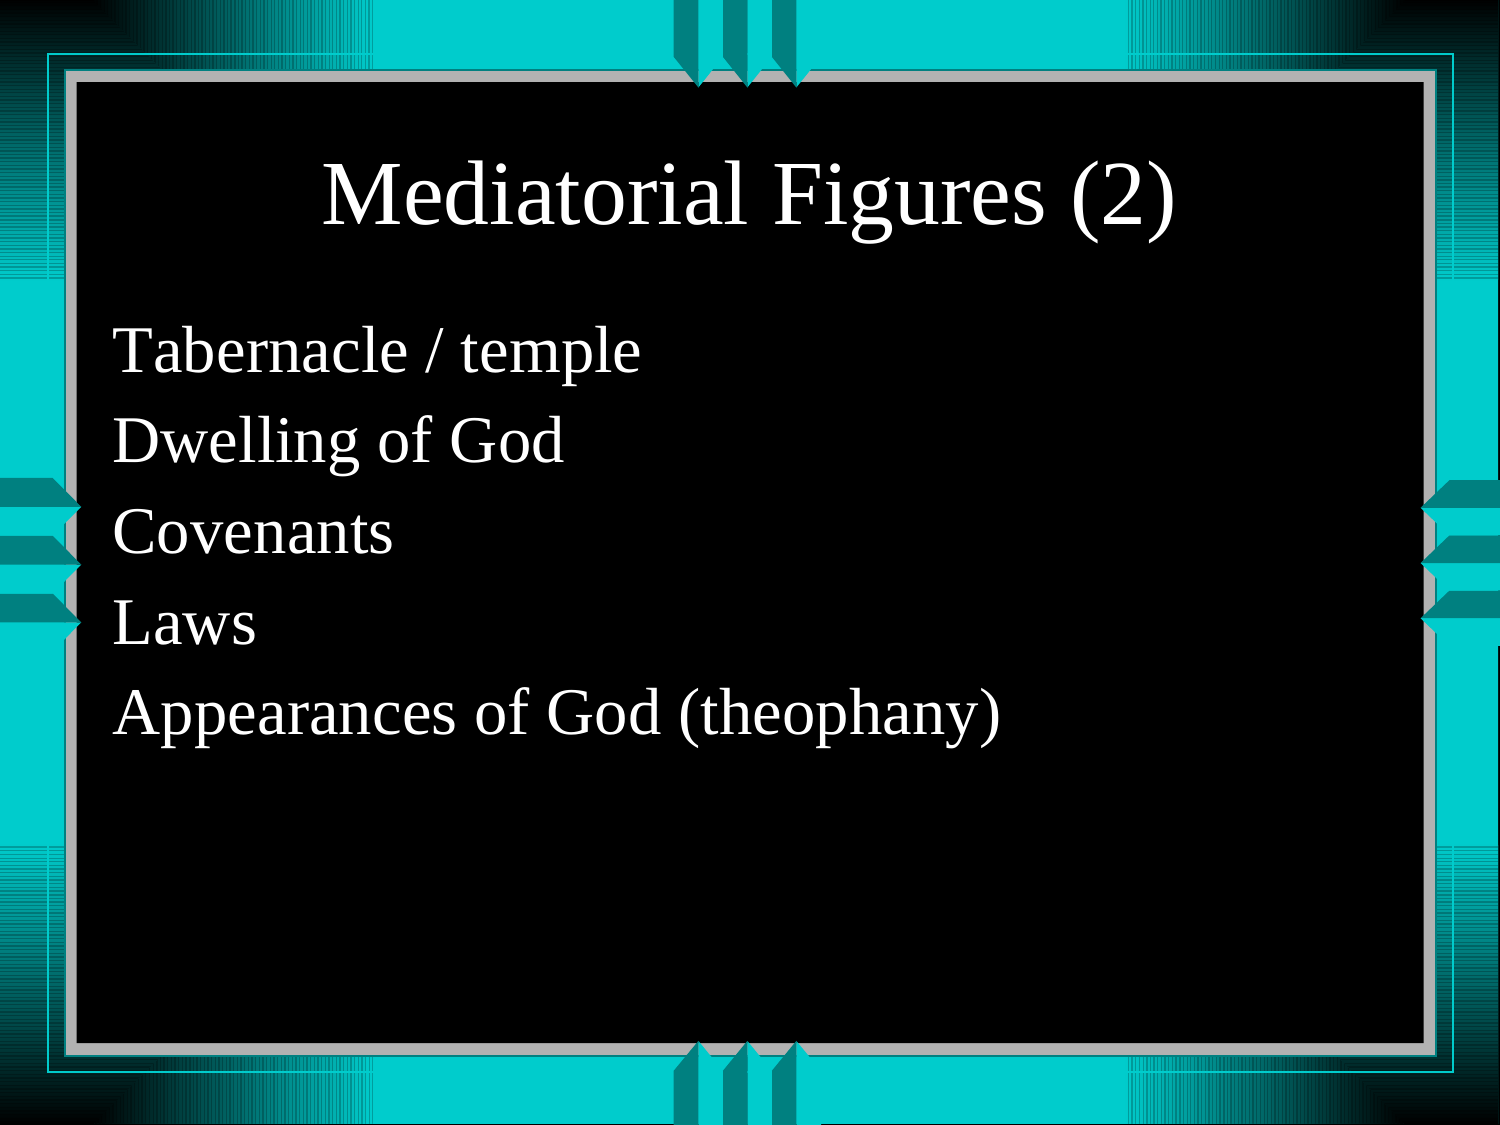

# Mediatorial Figures (2)
Tabernacle / temple
Dwelling of God
Covenants
Laws
Appearances of God (theophany)